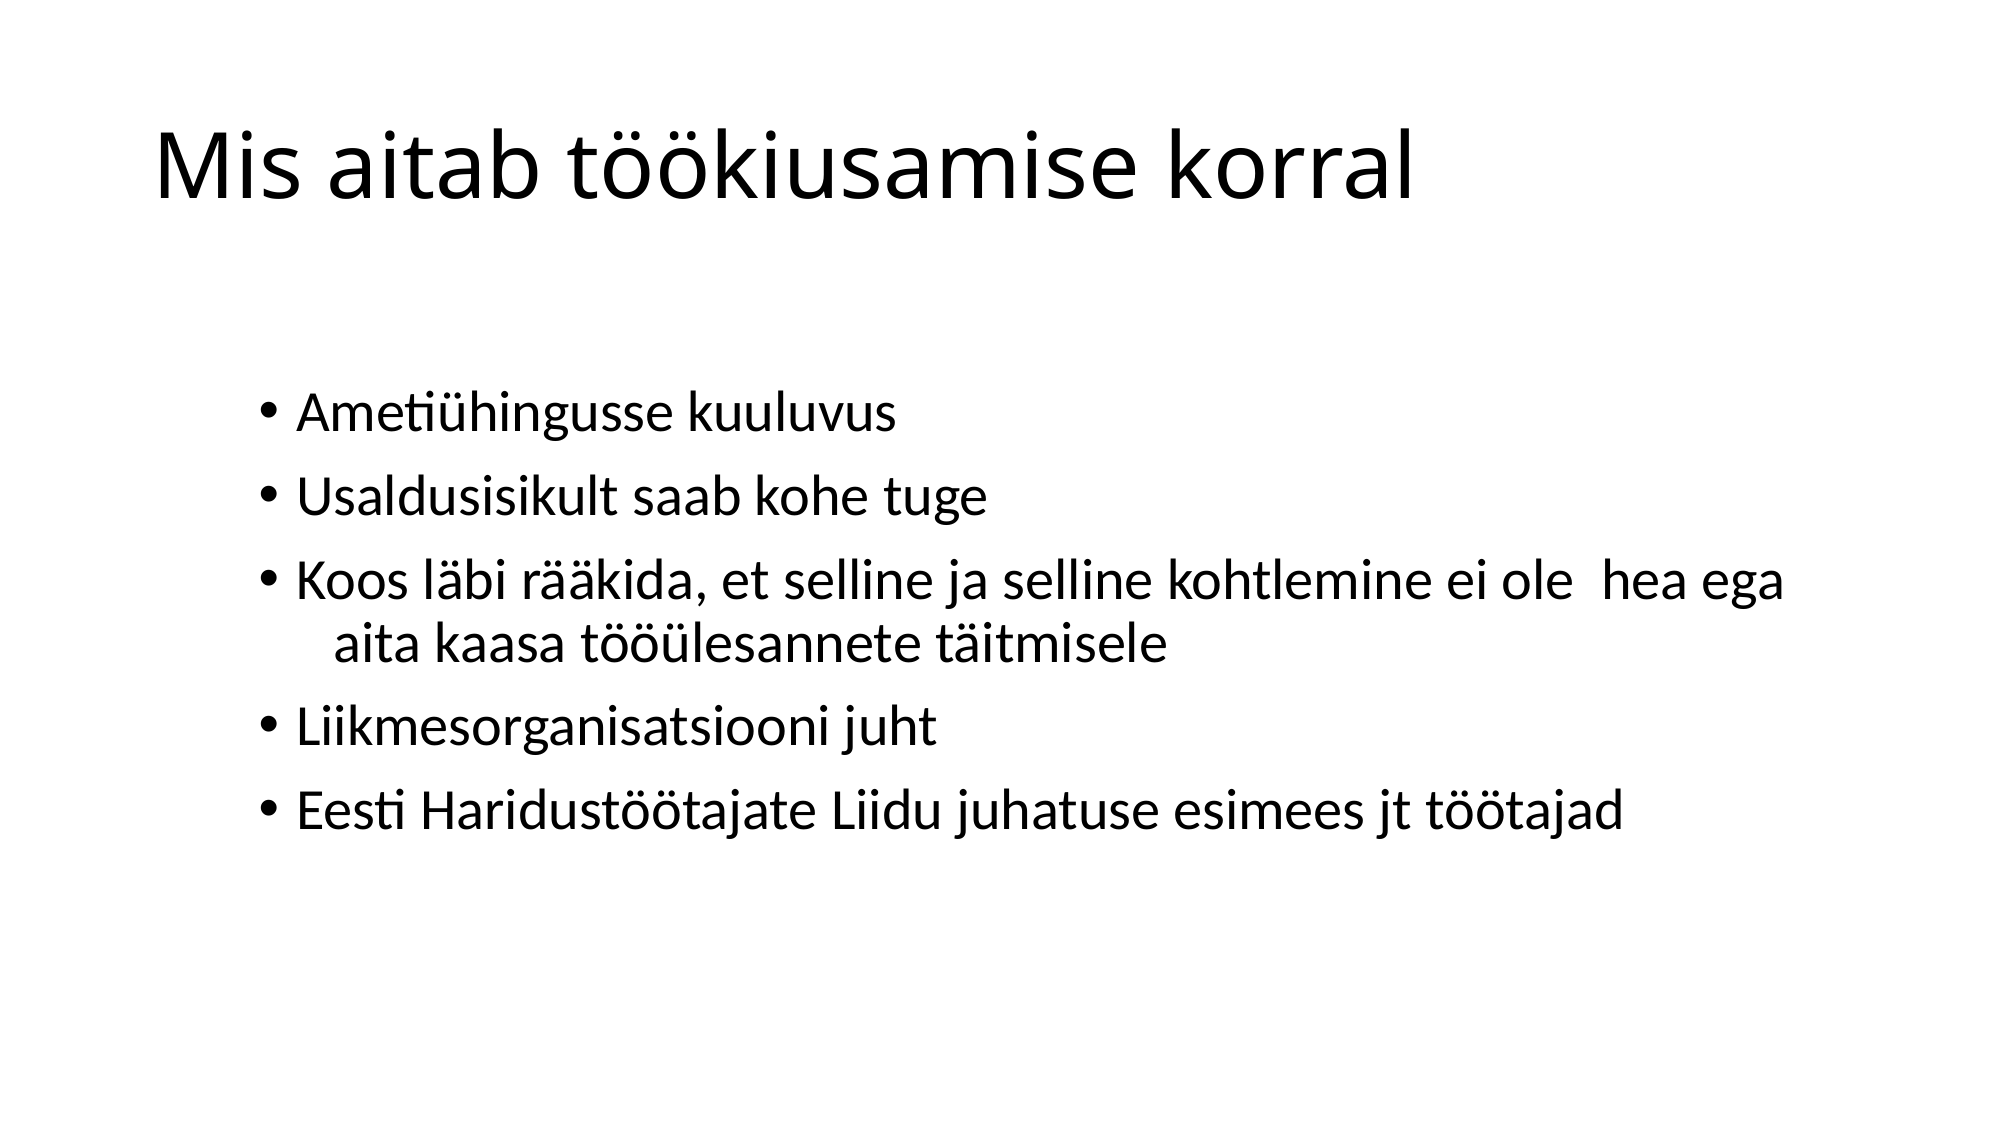

# Mis aitab töökiusamise korral
Ametiühingusse kuuluvus
Usaldusisikult saab kohe tuge
Koos läbi rääkida, et selline ja selline kohtlemine ei ole hea ega aita kaasa tööülesannete täitmisele
Liikmesorganisatsiooni juht
Eesti Haridustöötajate Liidu juhatuse esimees jt töötajad